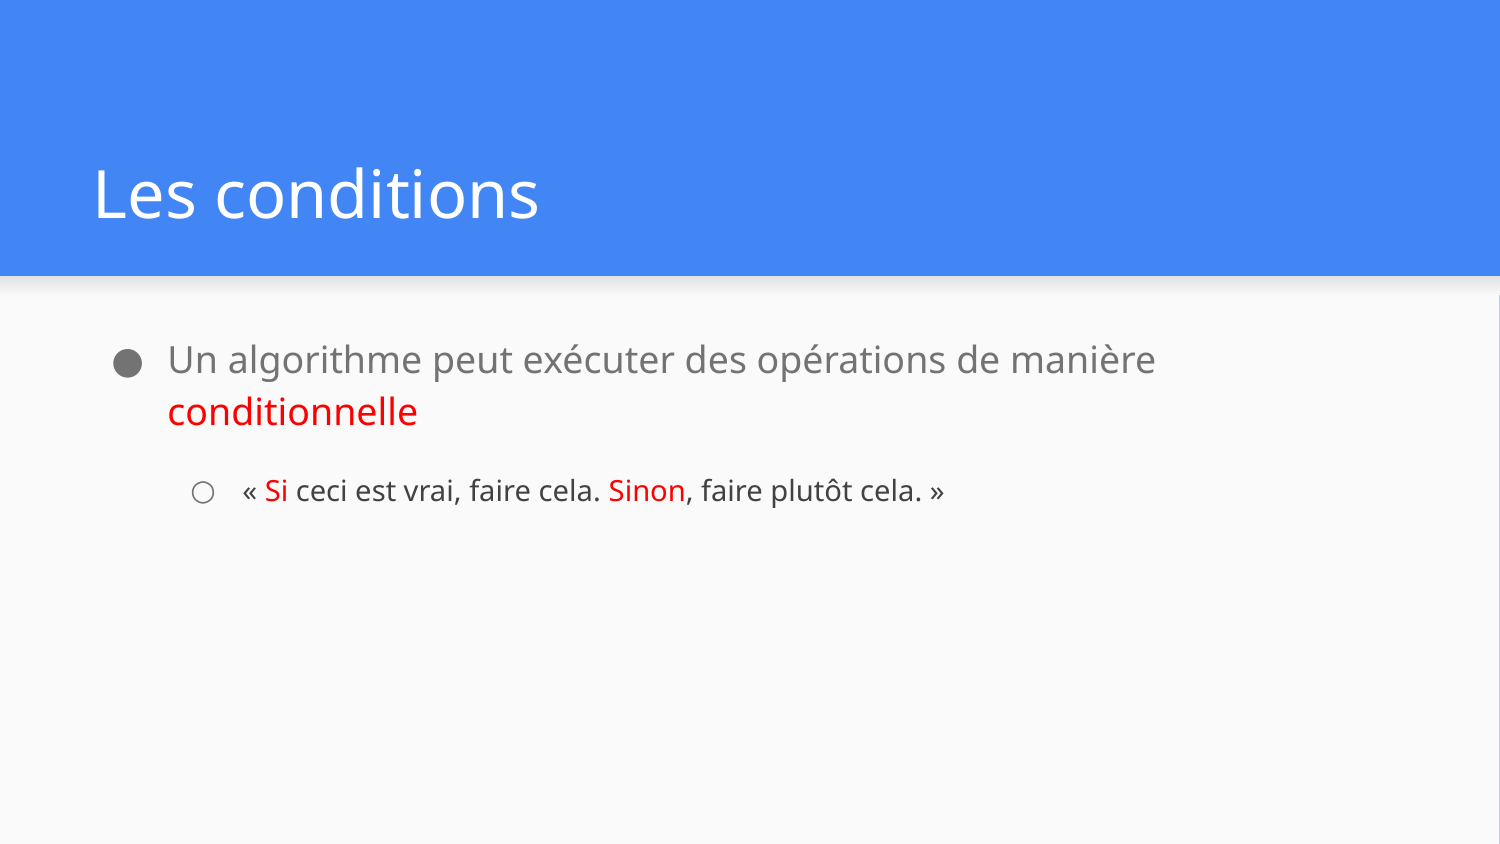

# Les conditions
Un algorithme peut exécuter des opérations de manière conditionnelle
« Si ceci est vrai, faire cela. Sinon, faire plutôt cela. »